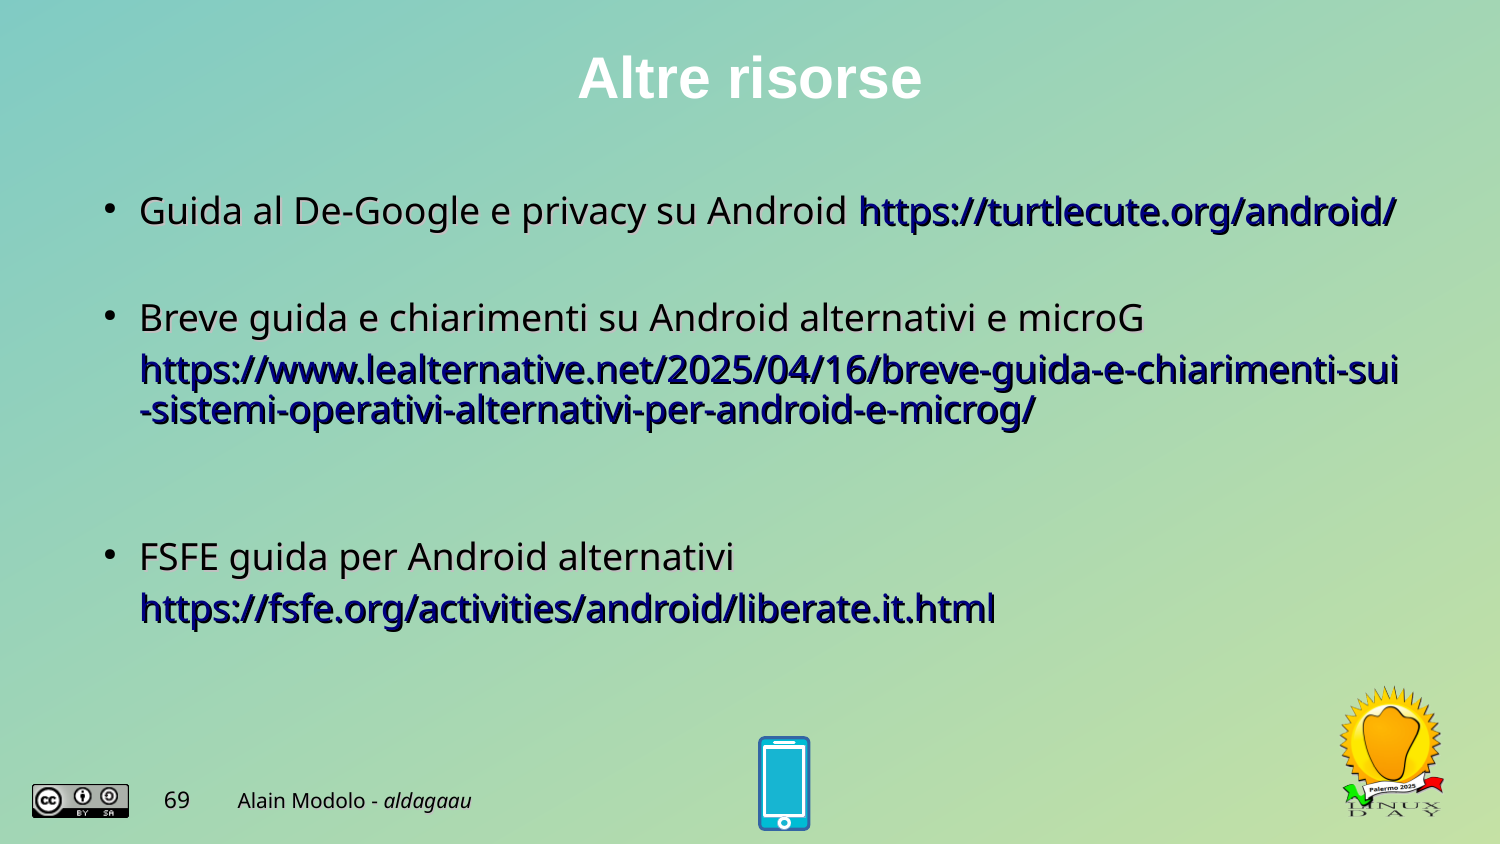

# Altre risorse
Guida al De-Google e privacy su Android https://turtlecute.org/android/
Breve guida e chiarimenti su Android alternativi e microG https://www.lealternative.net/2025/04/16/breve-guida-e-chiarimenti-sui-sistemi-operativi-alternativi-per-android-e-microg/
FSFE guida per Android alternativihttps://fsfe.org/activities/android/liberate.it.html